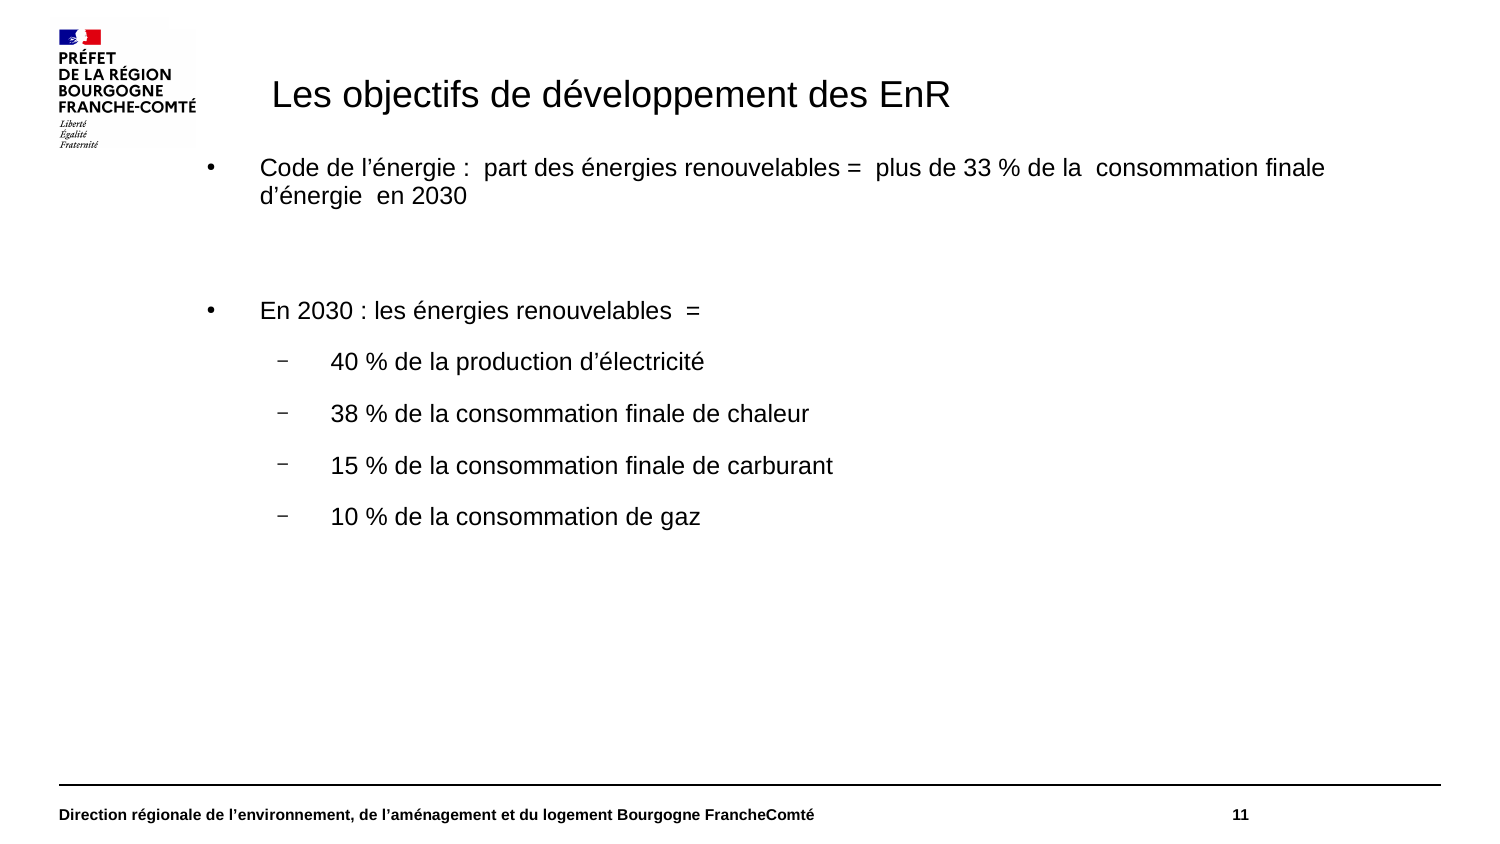

# Les objectifs de développement des EnR
Code de l’énergie : part des énergies renouvelables = plus de 33 % de la consommation finale d’énergie en 2030
En 2030 : les énergies renouvelables =
40 % de la production d’électricité
38 % de la consommation finale de chaleur
15 % de la consommation finale de carburant
10 % de la consommation de gaz
Direction régionale de l’environnement, de l’aménagement et du logement Auvergne-Rhône-Alpes
11